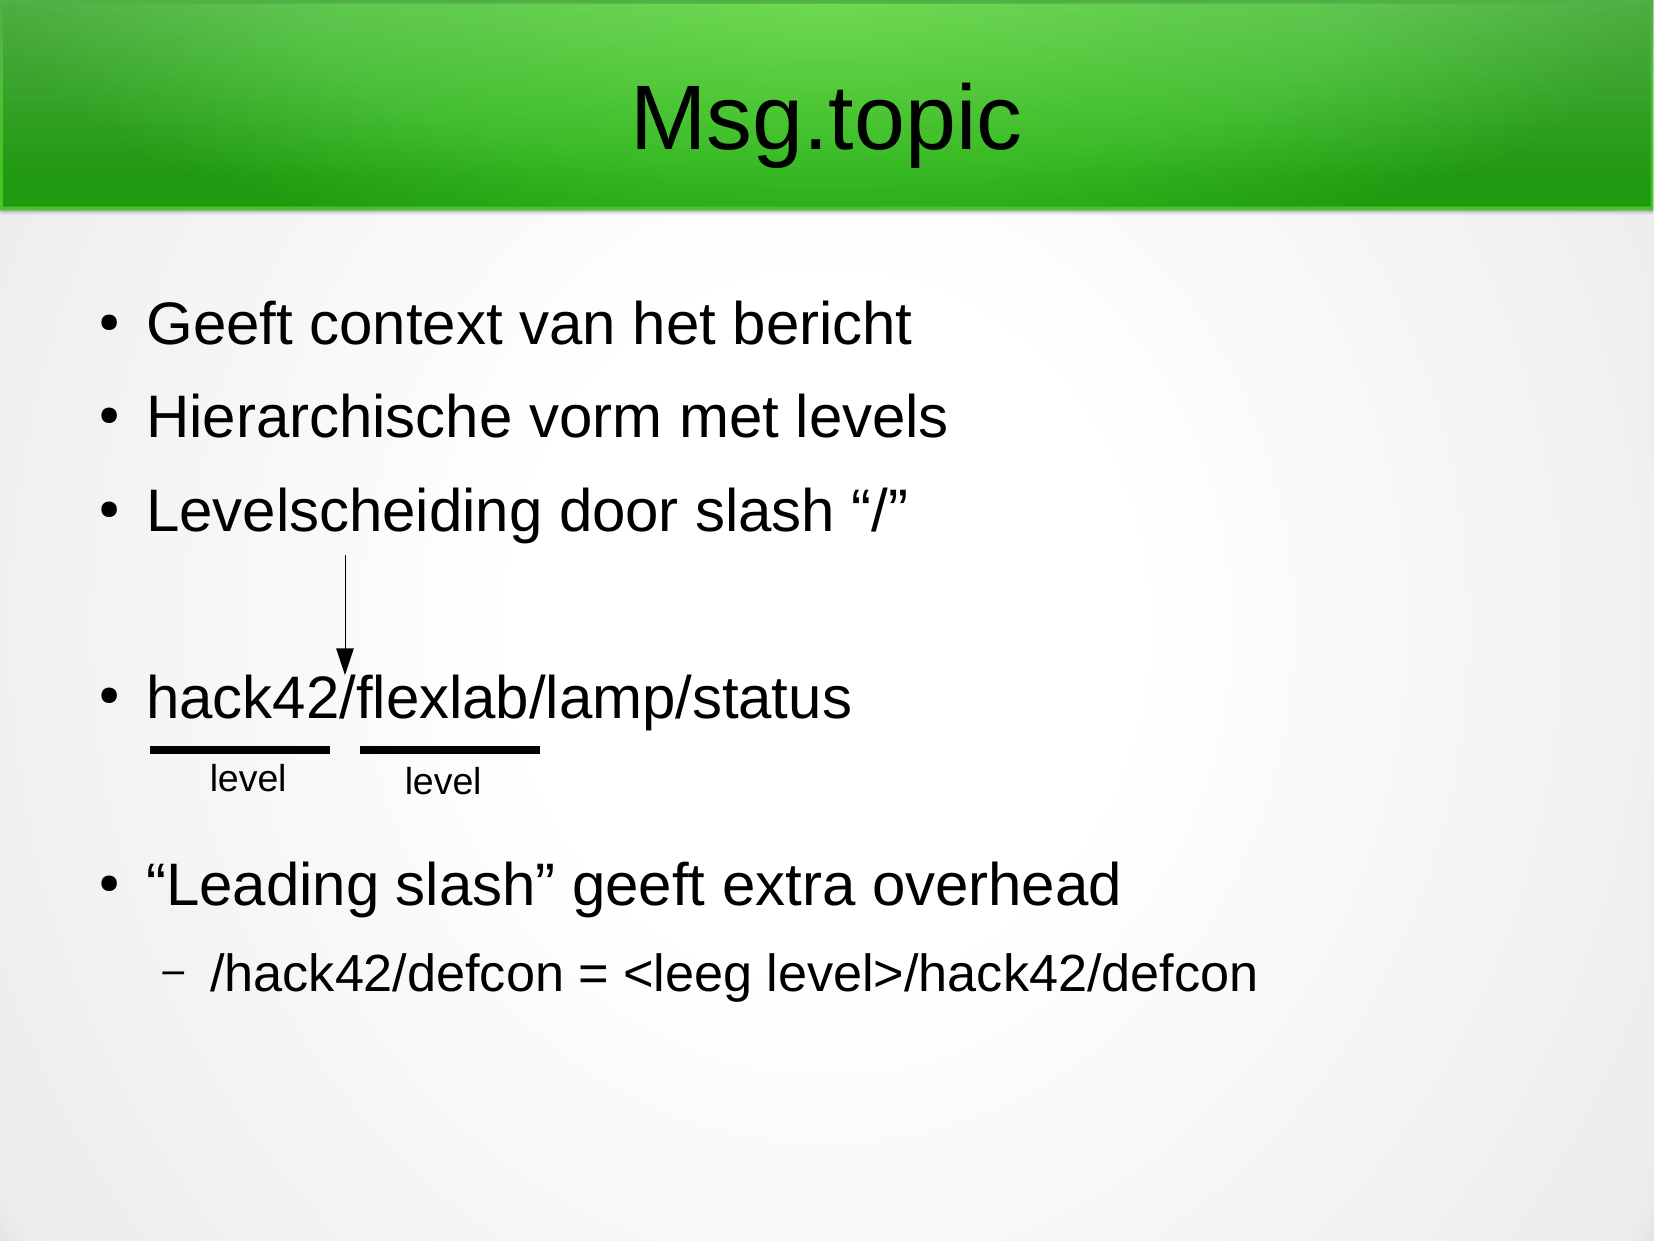

# Msg.topic
Geeft context van het bericht
Hierarchische vorm met levels
Levelscheiding door slash “/”
hack42/flexlab/lamp/status
“Leading slash” geeft extra overhead
/hack42/defcon = <leeg level>/hack42/defcon
level
level